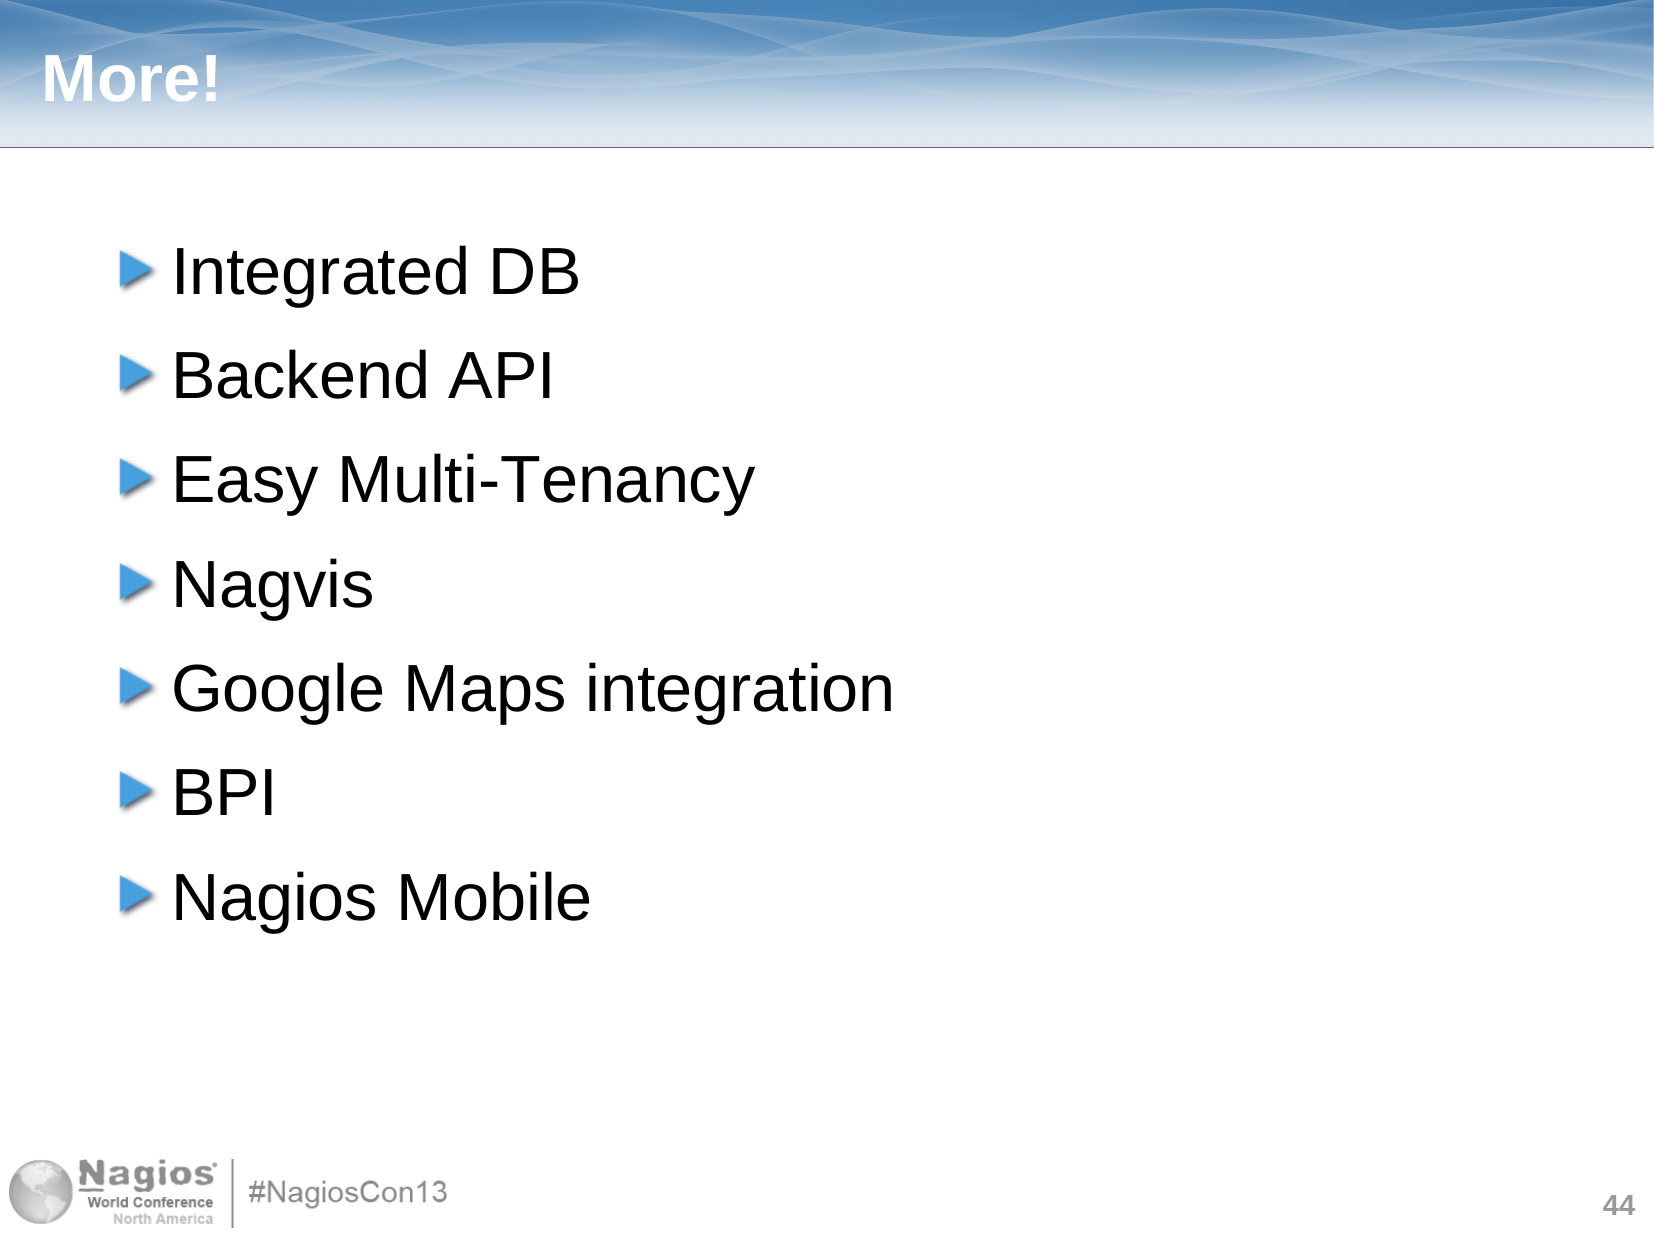

# More!
Integrated DB
Backend API
Easy Multi-Tenancy
Nagvis
Google Maps integration
BPI
Nagios Mobile
44